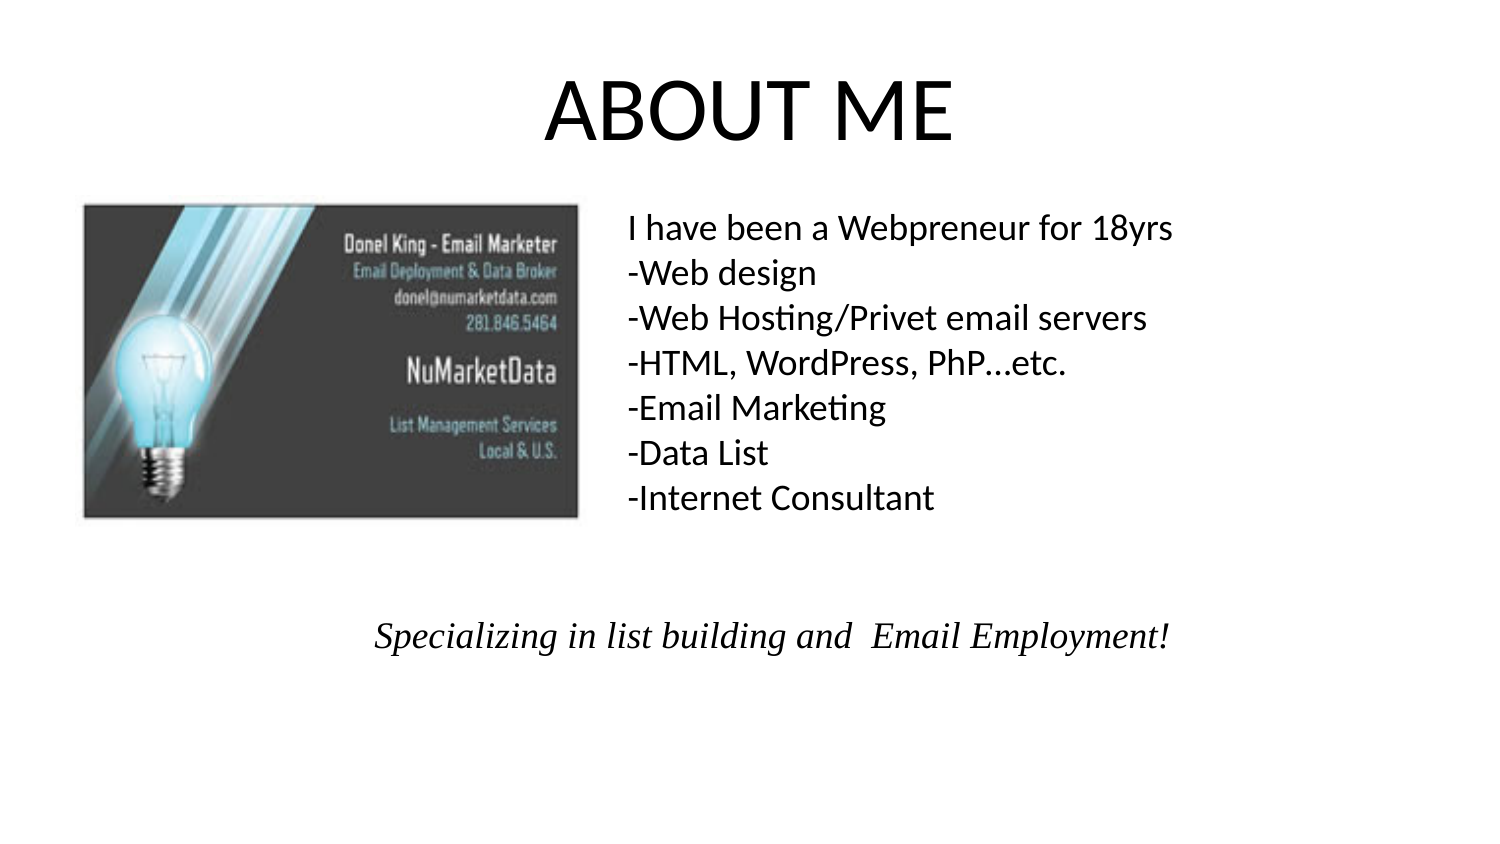

# ABOUT ME
I have been a Webpreneur for 18yrs
-Web design
-Web Hosting/Privet email servers
-HTML, WordPress, PhP…etc.
-Email Marketing
-Data List
-Internet Consultant
Specializing in list building and Email Employment!